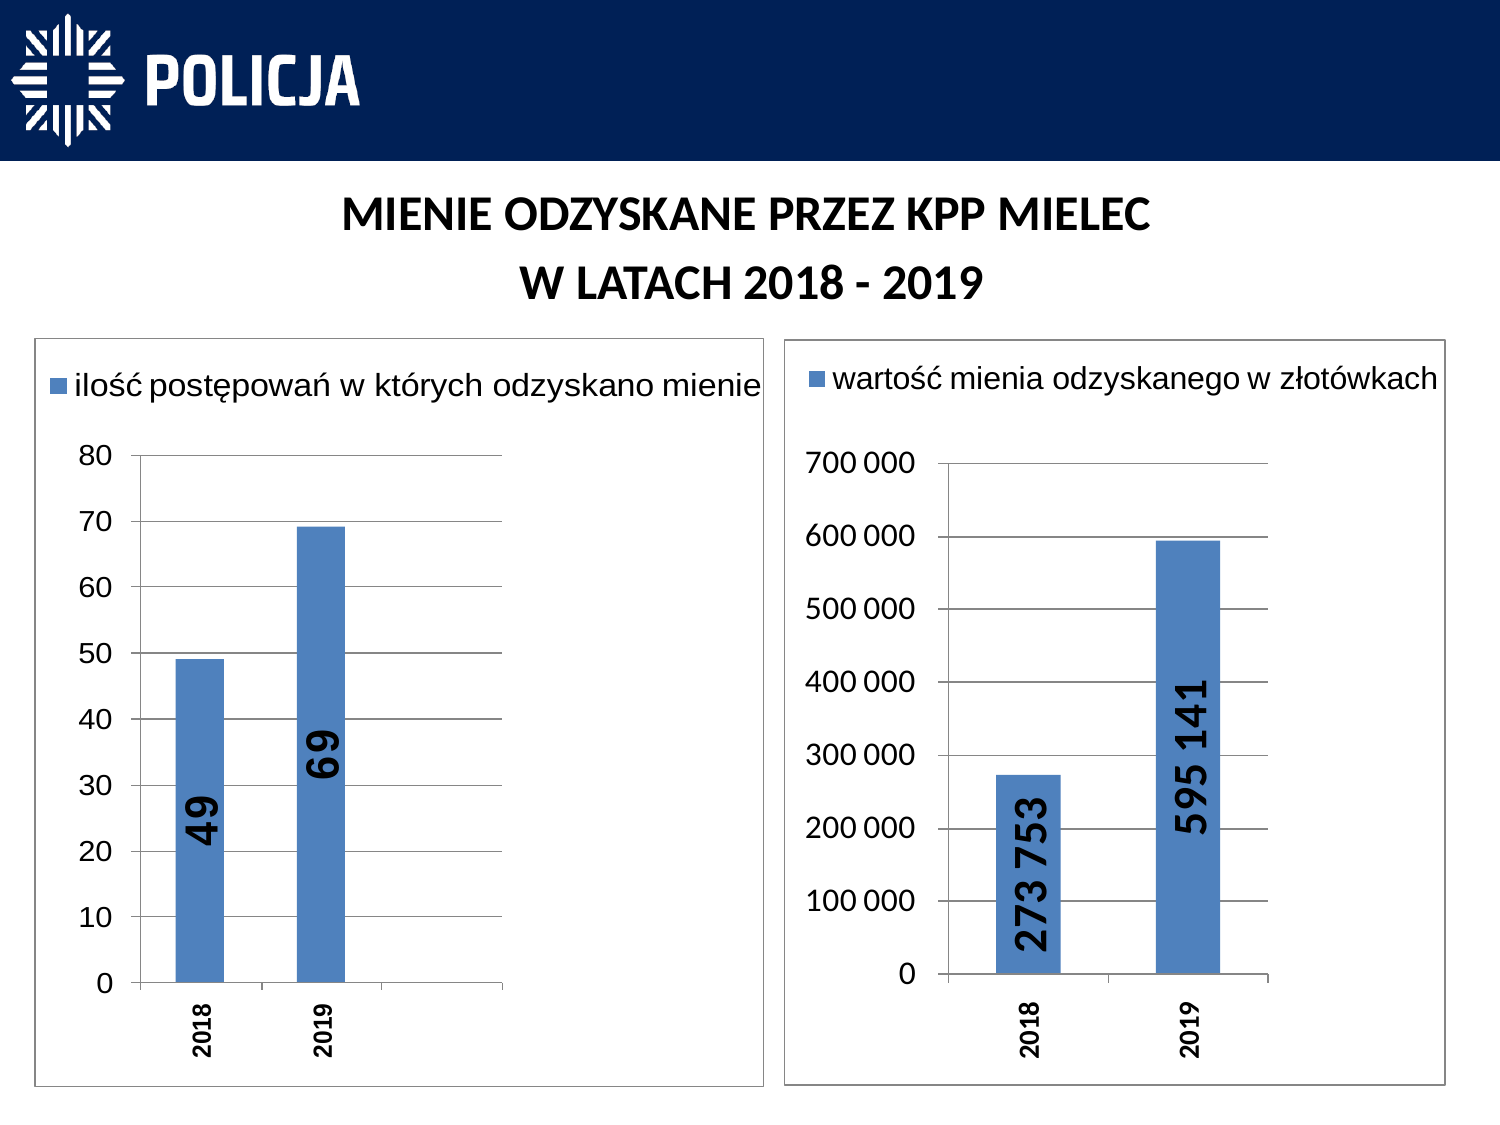

MIENIE ODZYSKANE PRZEZ KPP MIELEC
W LATACH 2018 - 2019